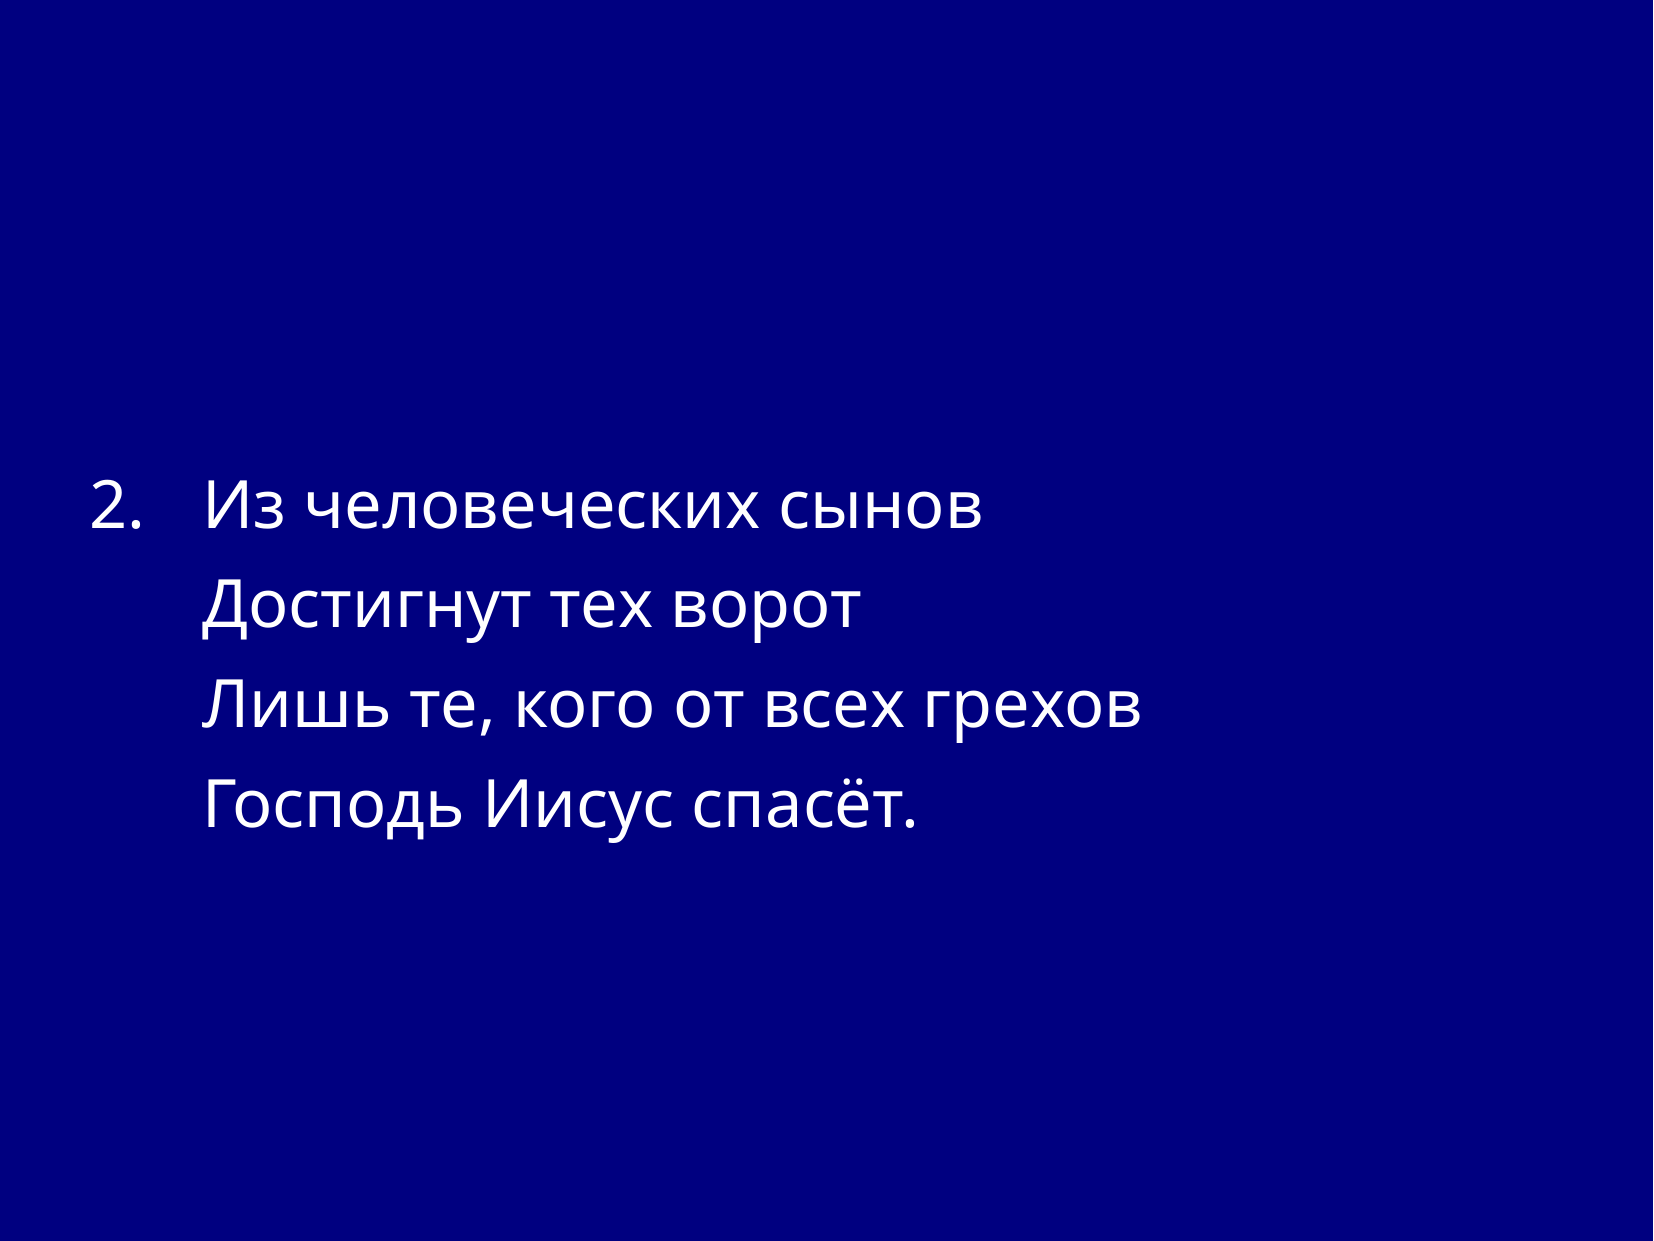

2.	Из человеческих сынов
	Достигнут тех ворот
	Лишь те, кого от всех грехов
	Господь Иисус спасёт.